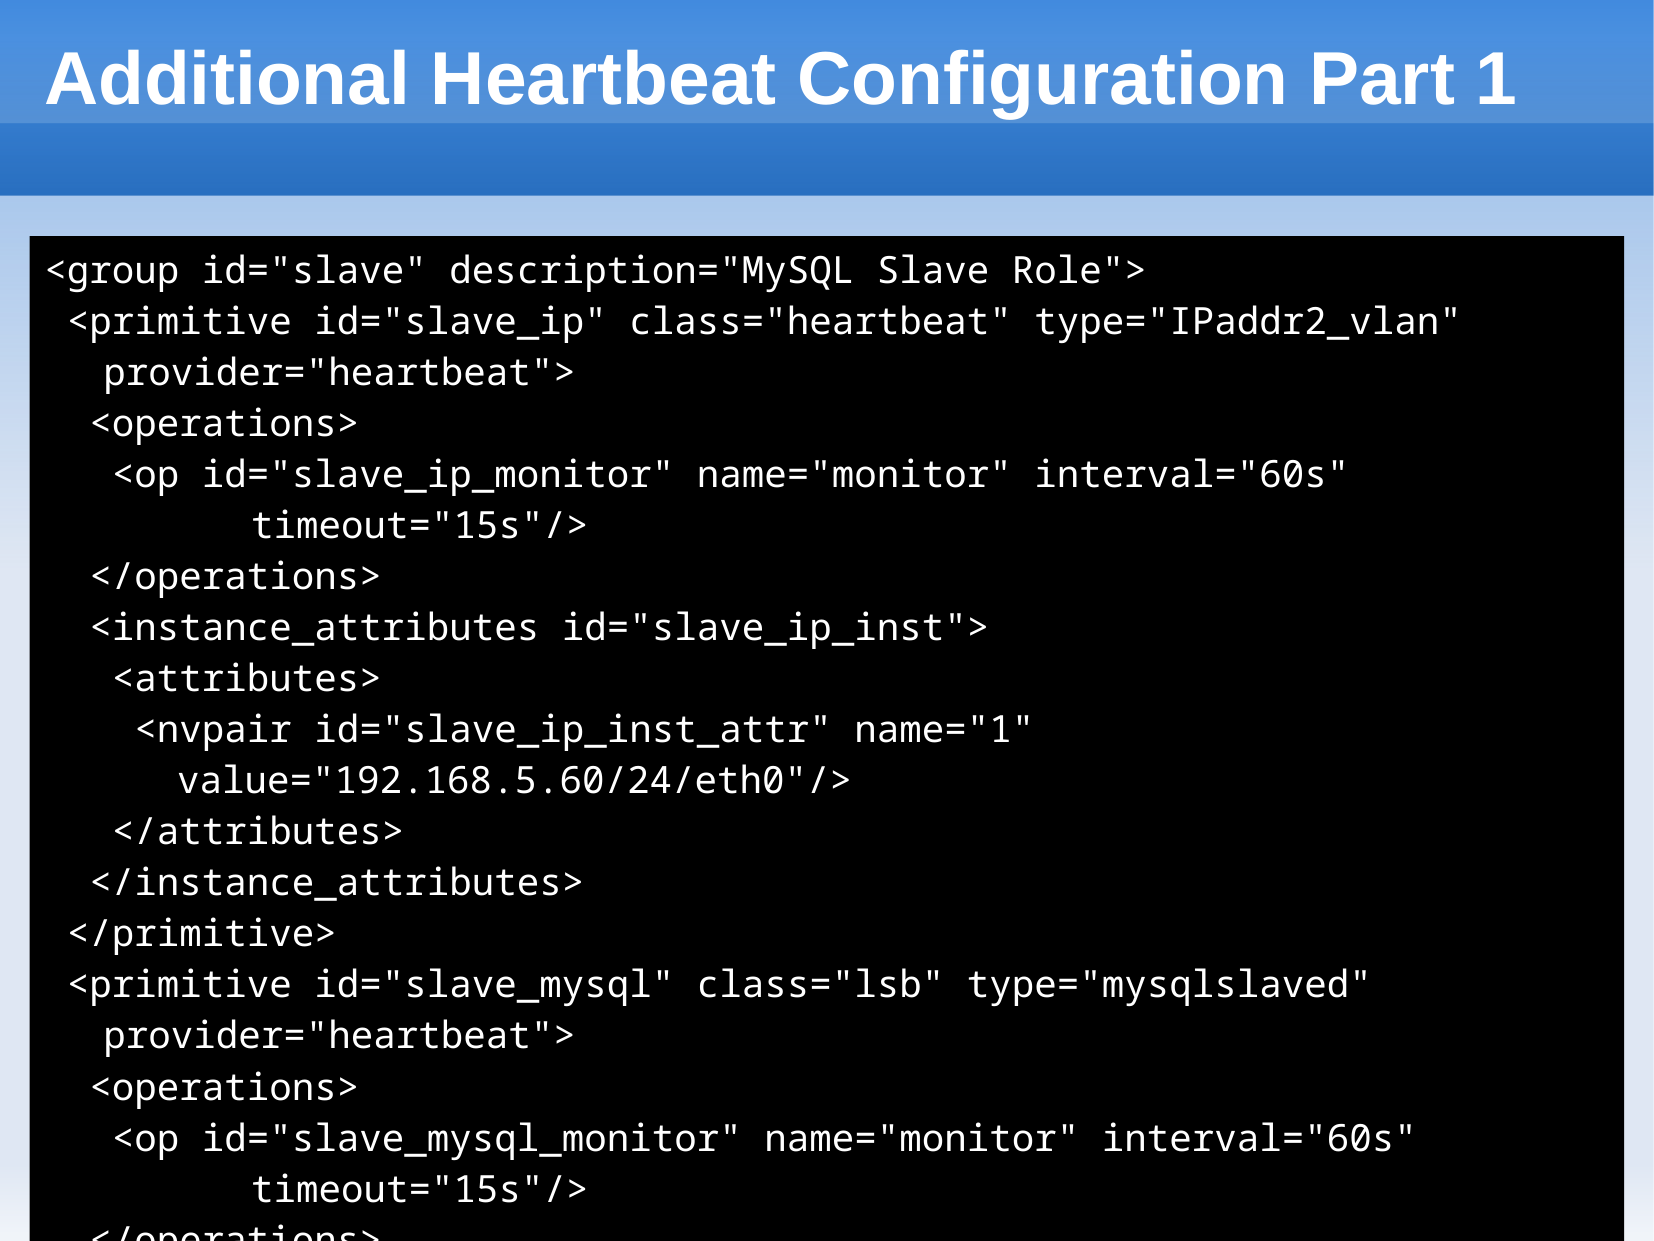

Additional Heartbeat Configuration Part 1
<group id="slave" description="MySQL Slave Role">
 <primitive id="slave_ip" class="heartbeat" type="IPaddr2_vlan" 		provider="heartbeat">
 <operations>
 <op id="slave_ip_monitor" name="monitor" interval="60s" 					timeout="15s"/>
 </operations>
 <instance_attributes id="slave_ip_inst">
 <attributes>
 <nvpair id="slave_ip_inst_attr" name="1" 									value="192.168.5.60/24/eth0"/>
 </attributes>
 </instance_attributes>
 </primitive>
 <primitive id="slave_mysql" class="lsb" type="mysqlslaved" 			provider="heartbeat">
 <operations>
 <op id="slave_mysql_monitor" name="monitor" interval="60s" 				timeout="15s"/>
 </operations>
 </primitive>